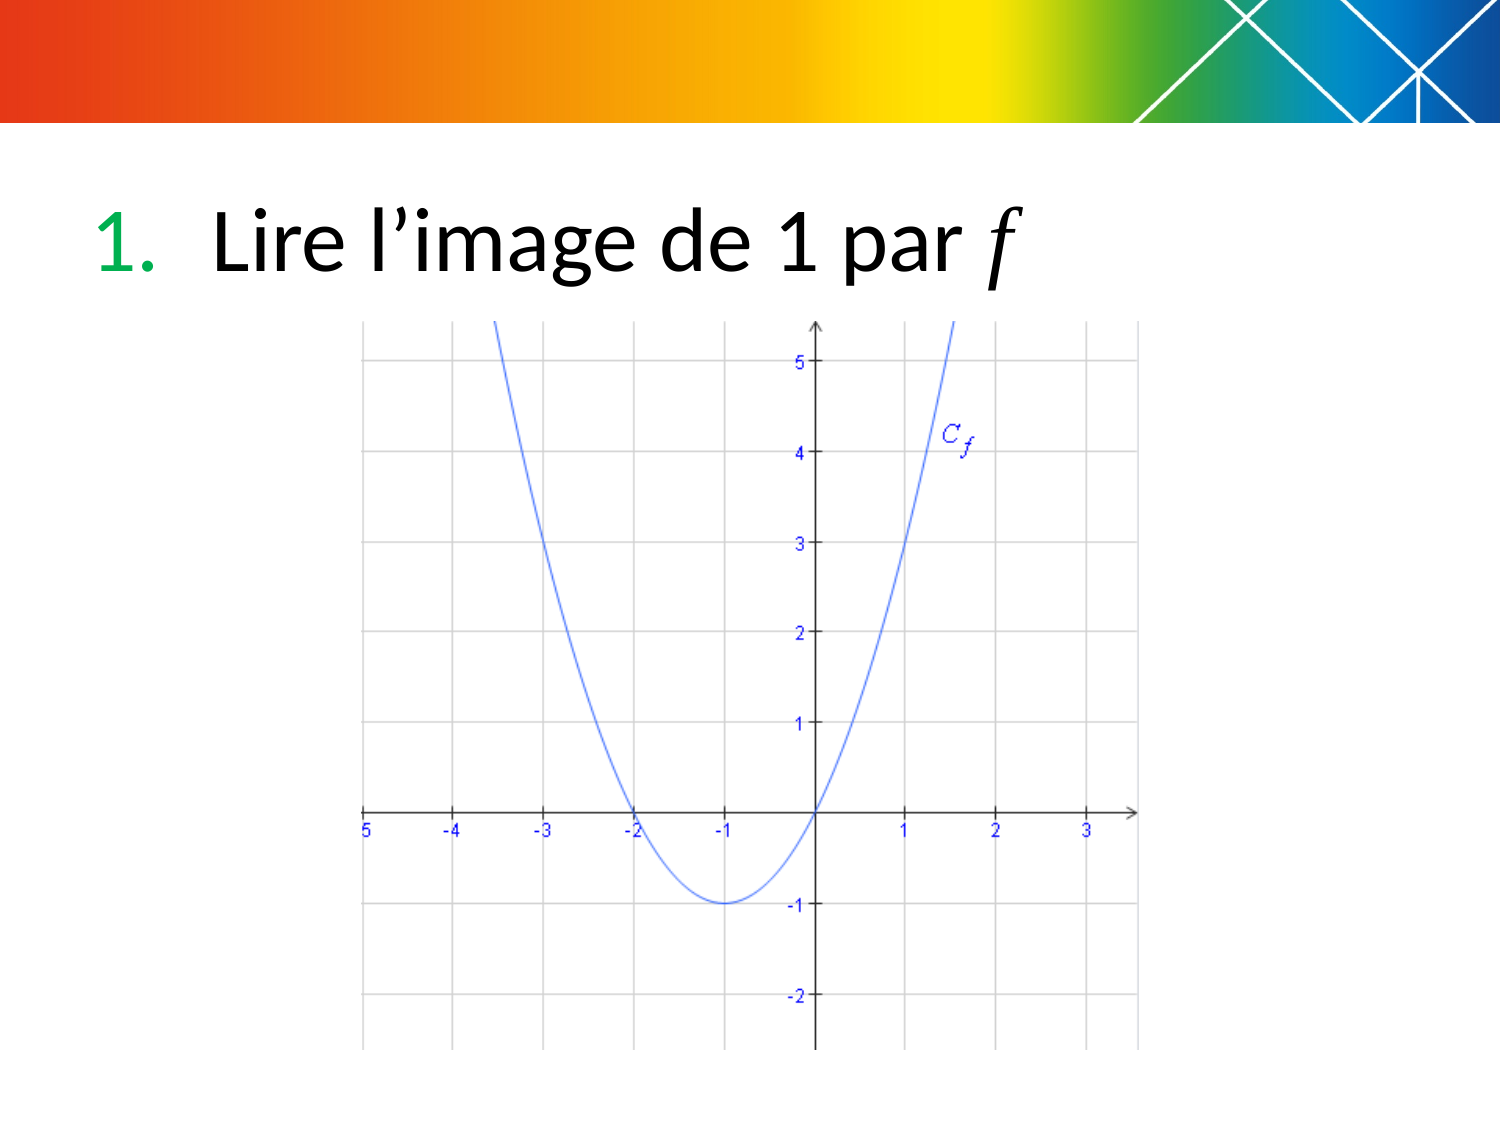

# Lire l’image de 1 par f